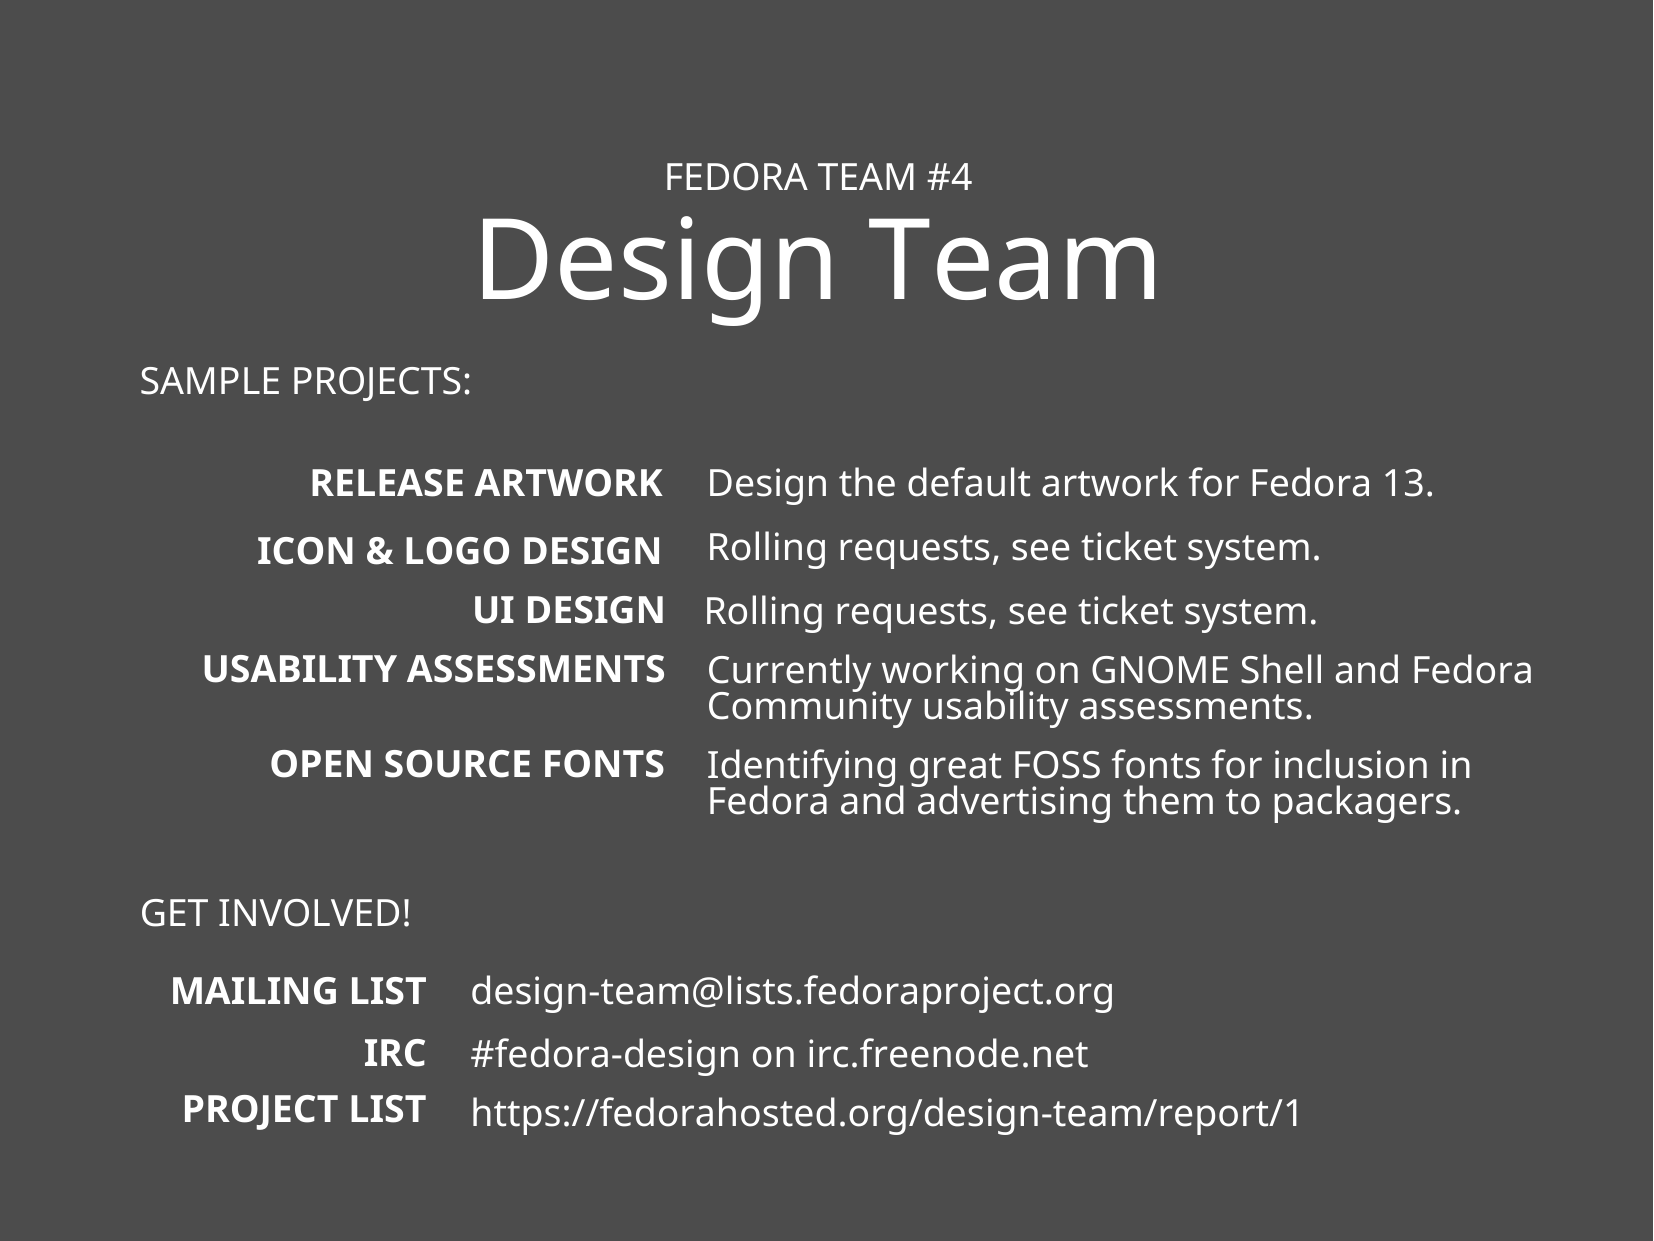

FEDORA TEAM #4
Design Team
SAMPLE PROJECTS:
RELEASE ARTWORK
Design the default artwork for Fedora 13.
Rolling requests, see ticket system.
# ICON & LOGO DESIGN
UI DESIGN
Rolling requests, see ticket system.
USABILITY ASSESSMENTS
Currently working on GNOME Shell and Fedora
Community usability assessments.
OPEN SOURCE FONTS
Identifying great FOSS fonts for inclusion in Fedora and advertising them to packagers.
GET INVOLVED!
MAILING LIST
design-team@lists.fedoraproject.org
IRC
#fedora-design on irc.freenode.net
https://fedorahosted.org/design-team/report/1
PROJECT LIST